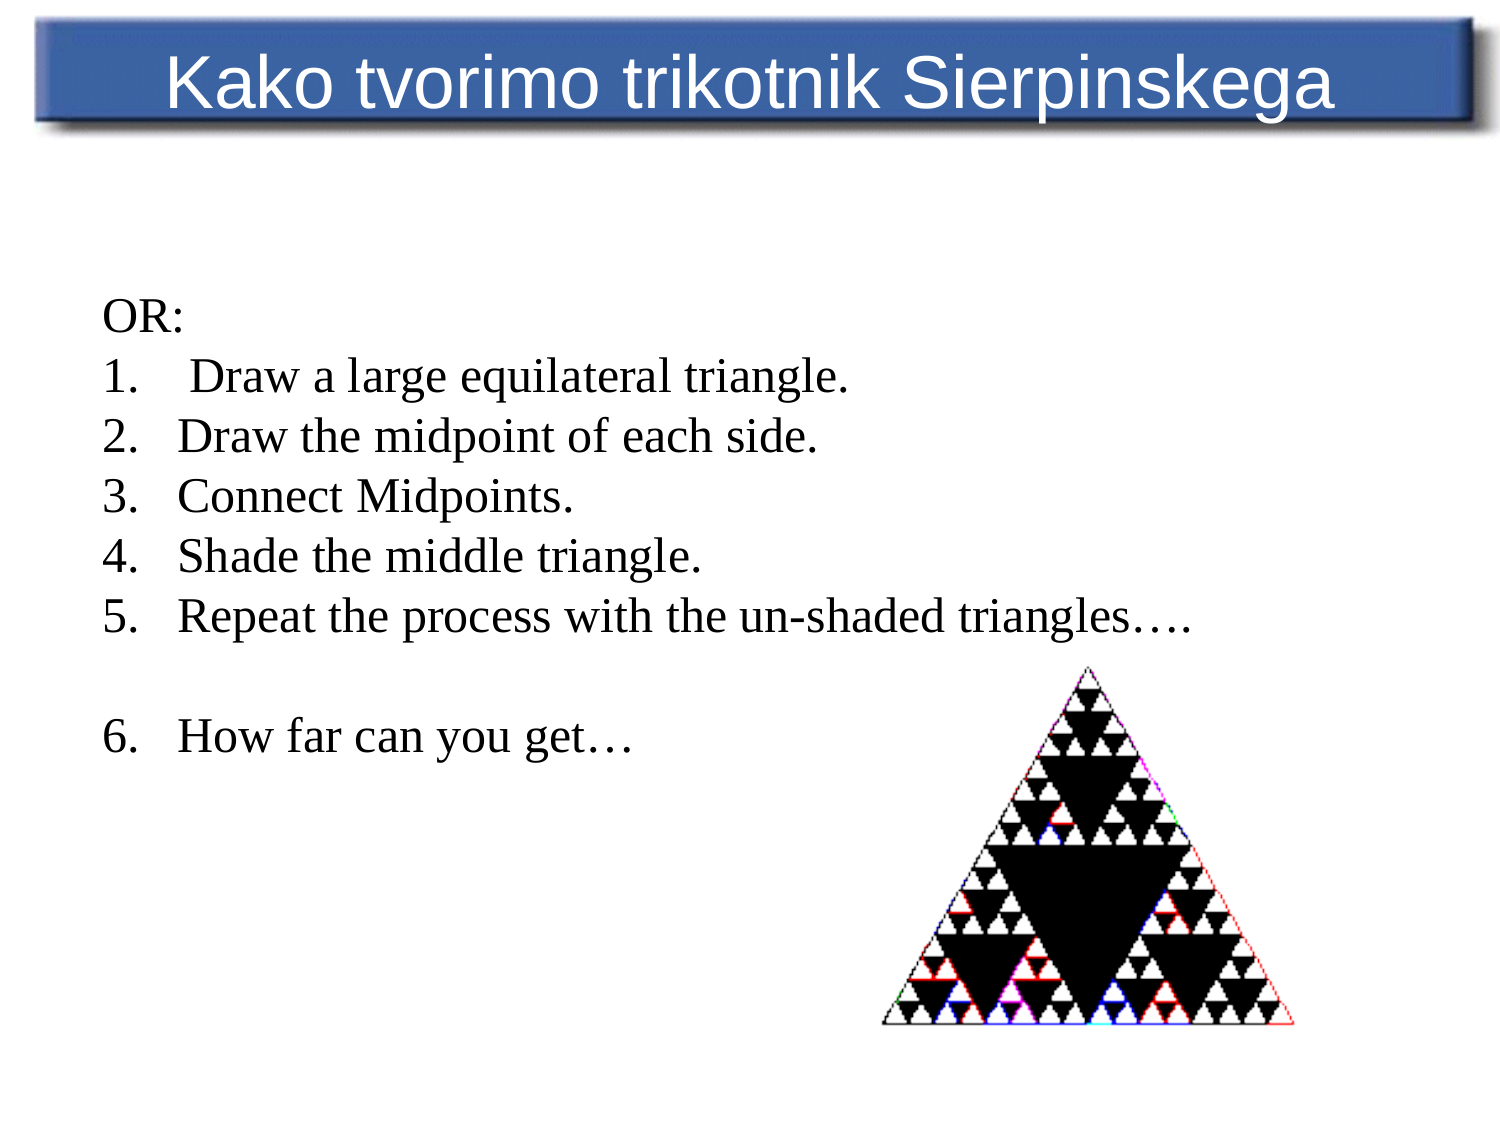

#
Kako tvorimo trikotnik Sierpinskega
OR:
 Draw a large equilateral triangle.
Draw the midpoint of each side.
Connect Midpoints.
Shade the middle triangle.
Repeat the process with the un-shaded triangles….
How far can you get…